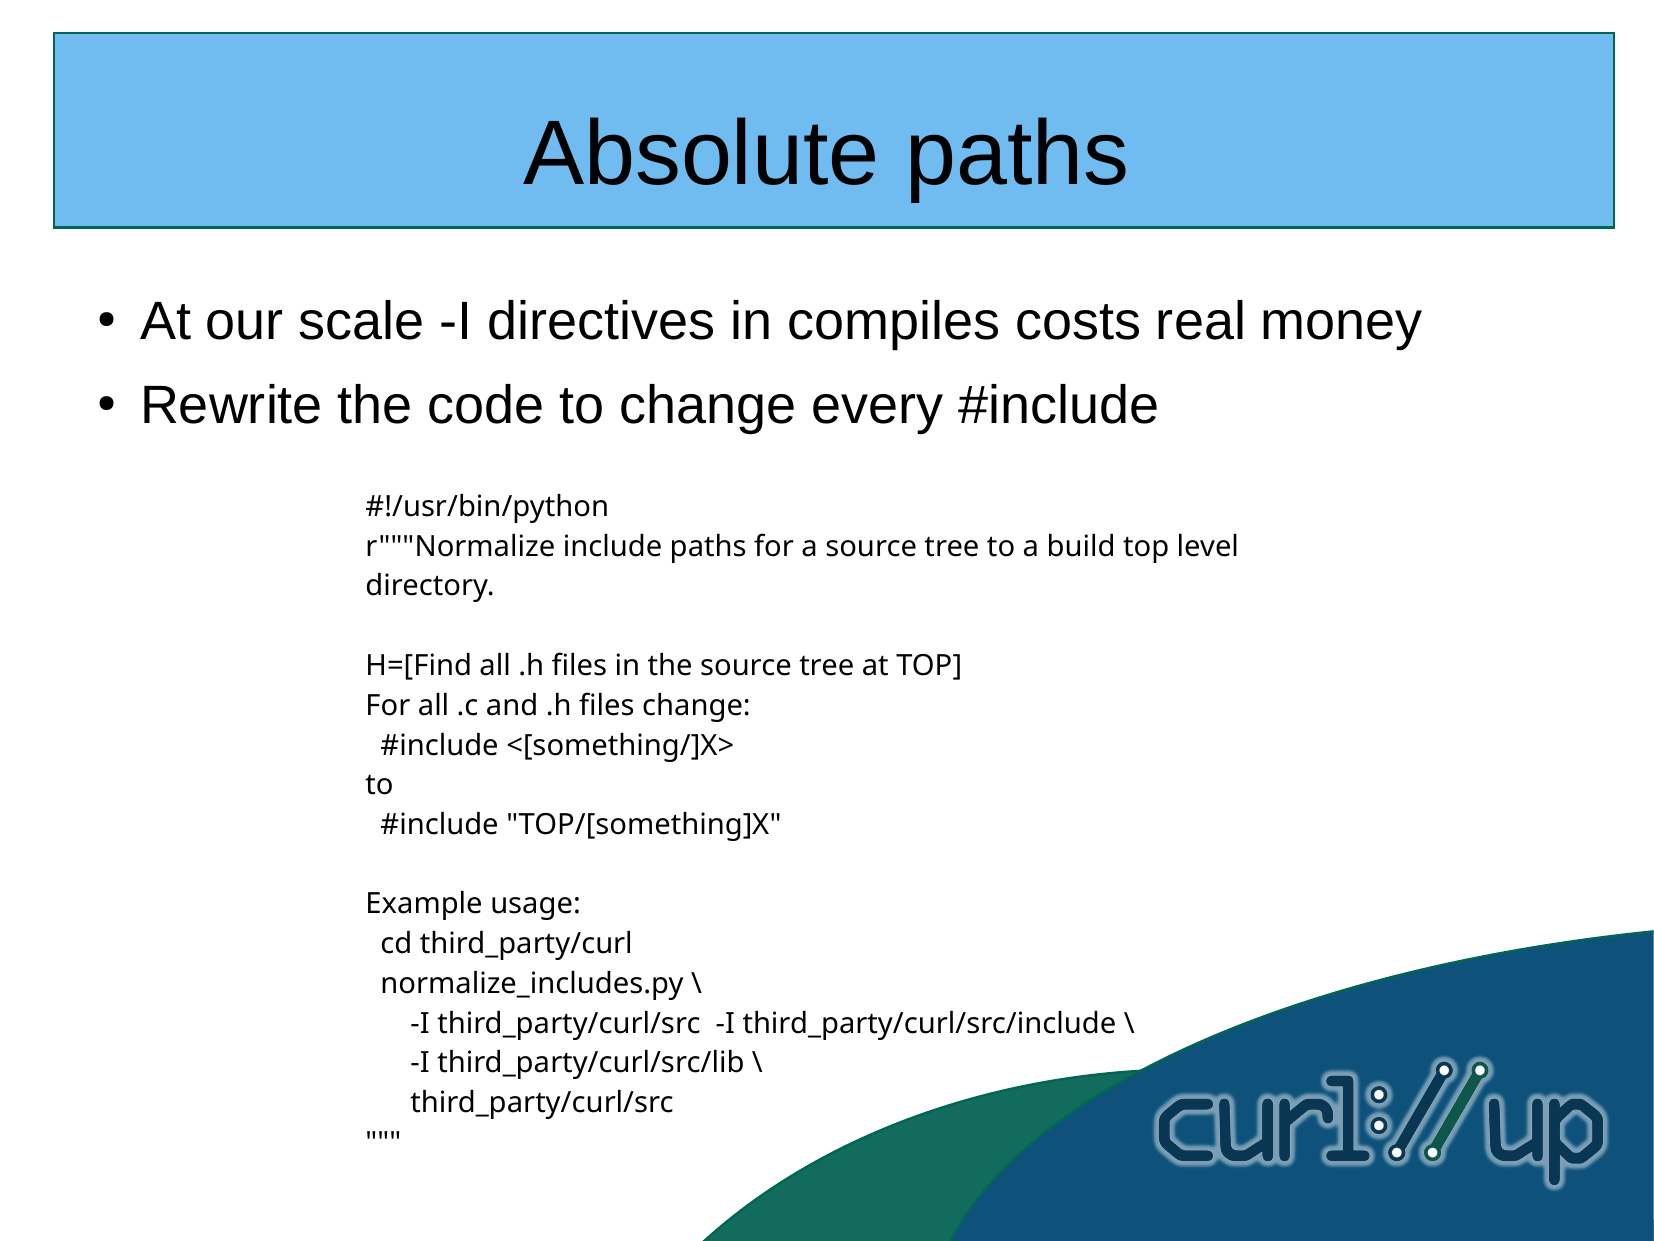

# Absolute paths
At our scale -I directives in compiles costs real money
Rewrite the code to change every #include
#!/usr/bin/python
r"""Normalize include paths for a source tree to a build top level directory.
H=[Find all .h files in the source tree at TOP]
For all .c and .h files change:
 #include <[something/]X>
to
 #include "TOP/[something]X"
Example usage:
 cd third_party/curl
 normalize_includes.py \
 -I third_party/curl/src -I third_party/curl/src/include \
 -I third_party/curl/src/lib \
 third_party/curl/src
"""